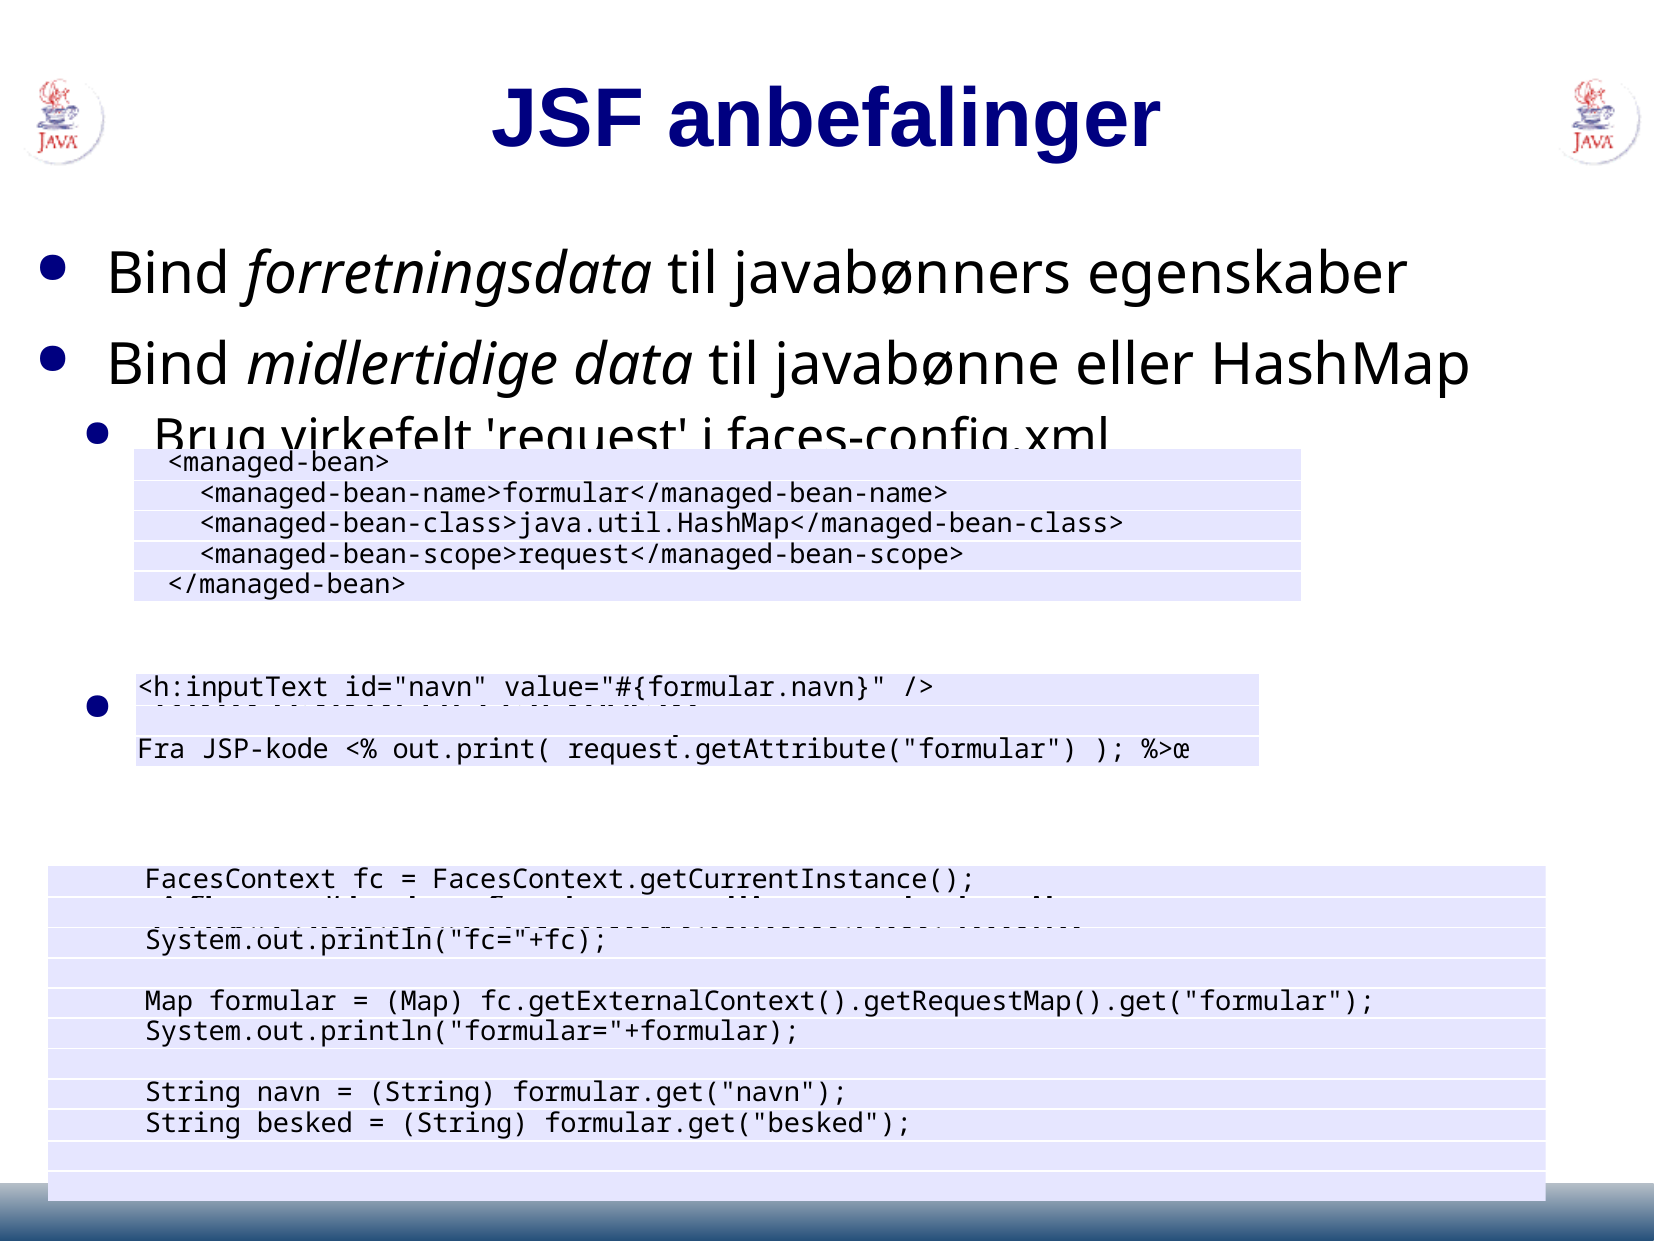

# JSF anbefalinger
Bind forretningsdata til javabønners egenskaber
Bind midlertidige data til javabønne eller HashMap
Brug virkefelt 'request' i faces-config.xml
Bind værdi til HashMap
Aflæs således fra bagvedliggende logik: